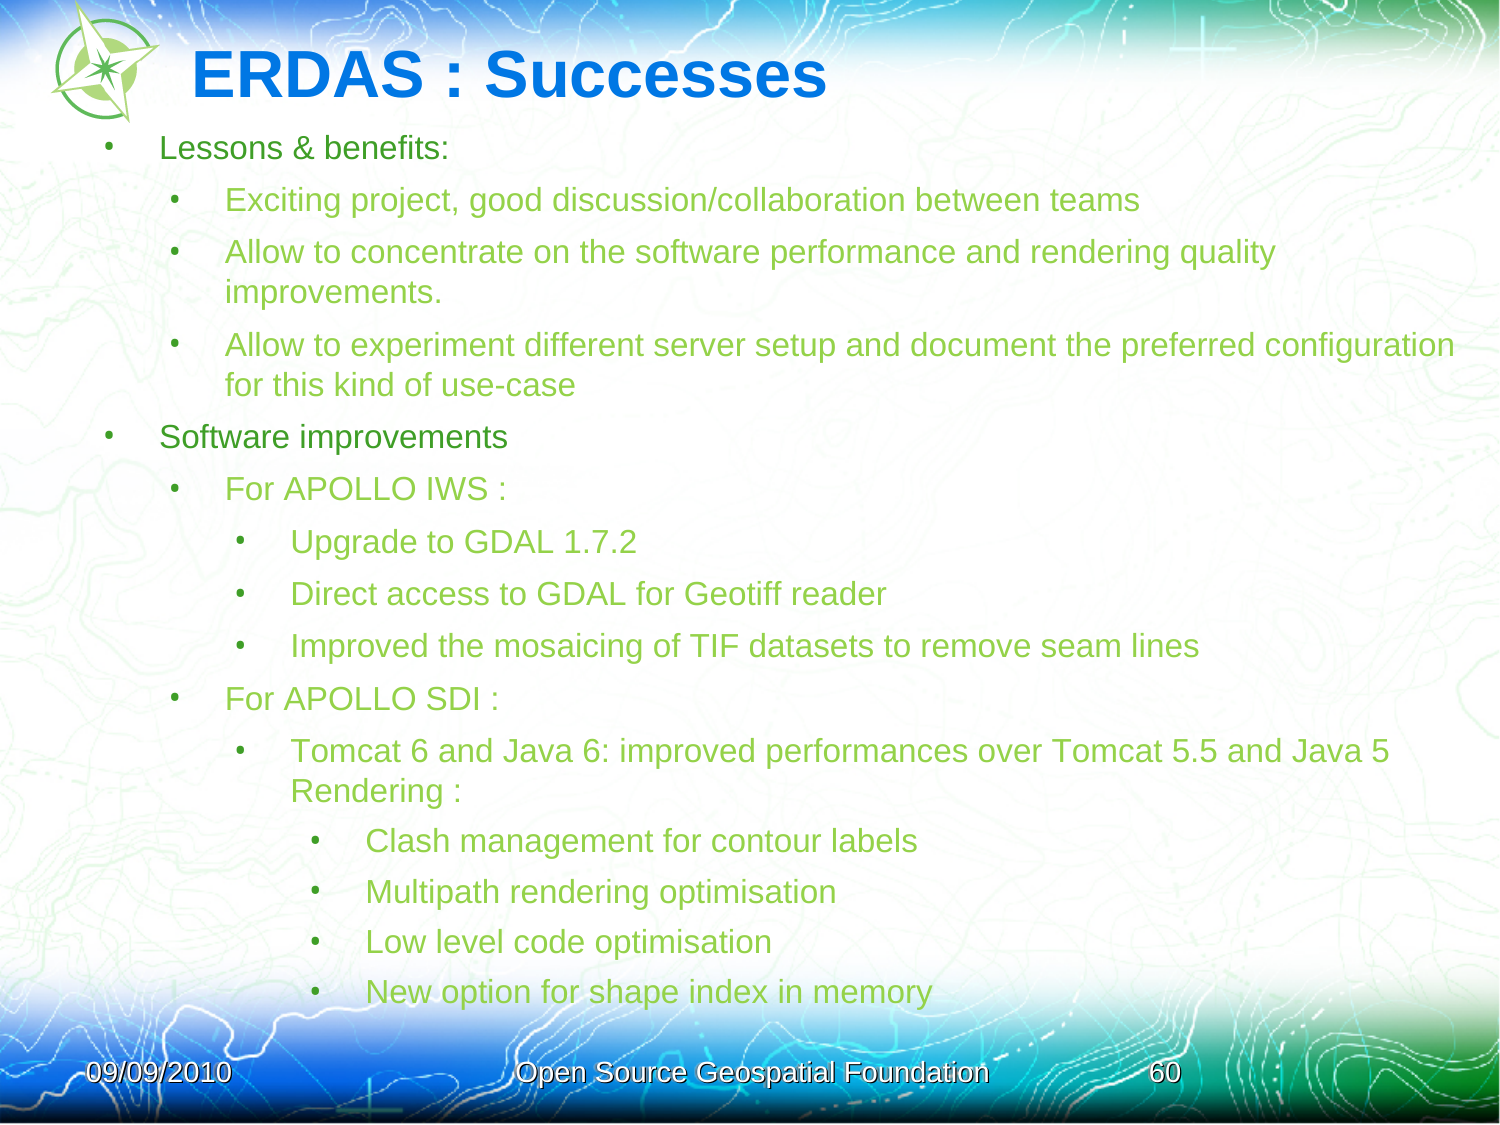

# ERDAS : Successes
Lessons & benefits:
Exciting project, good discussion/collaboration between teams
Allow to concentrate on the software performance and rendering quality improvements.
Allow to experiment different server setup and document the preferred configuration for this kind of use-case
Software improvements
For APOLLO IWS :
Upgrade to GDAL 1.7.2
Direct access to GDAL for Geotiff reader
Improved the mosaicing of TIF datasets to remove seam lines
For APOLLO SDI :
Tomcat 6 and Java 6: improved performances over Tomcat 5.5 and Java 5	Rendering :
Clash management for contour labels
Multipath rendering optimisation
Low level code optimisation
New option for shape index in memory
09/09/2010
Open Source Geospatial Foundation